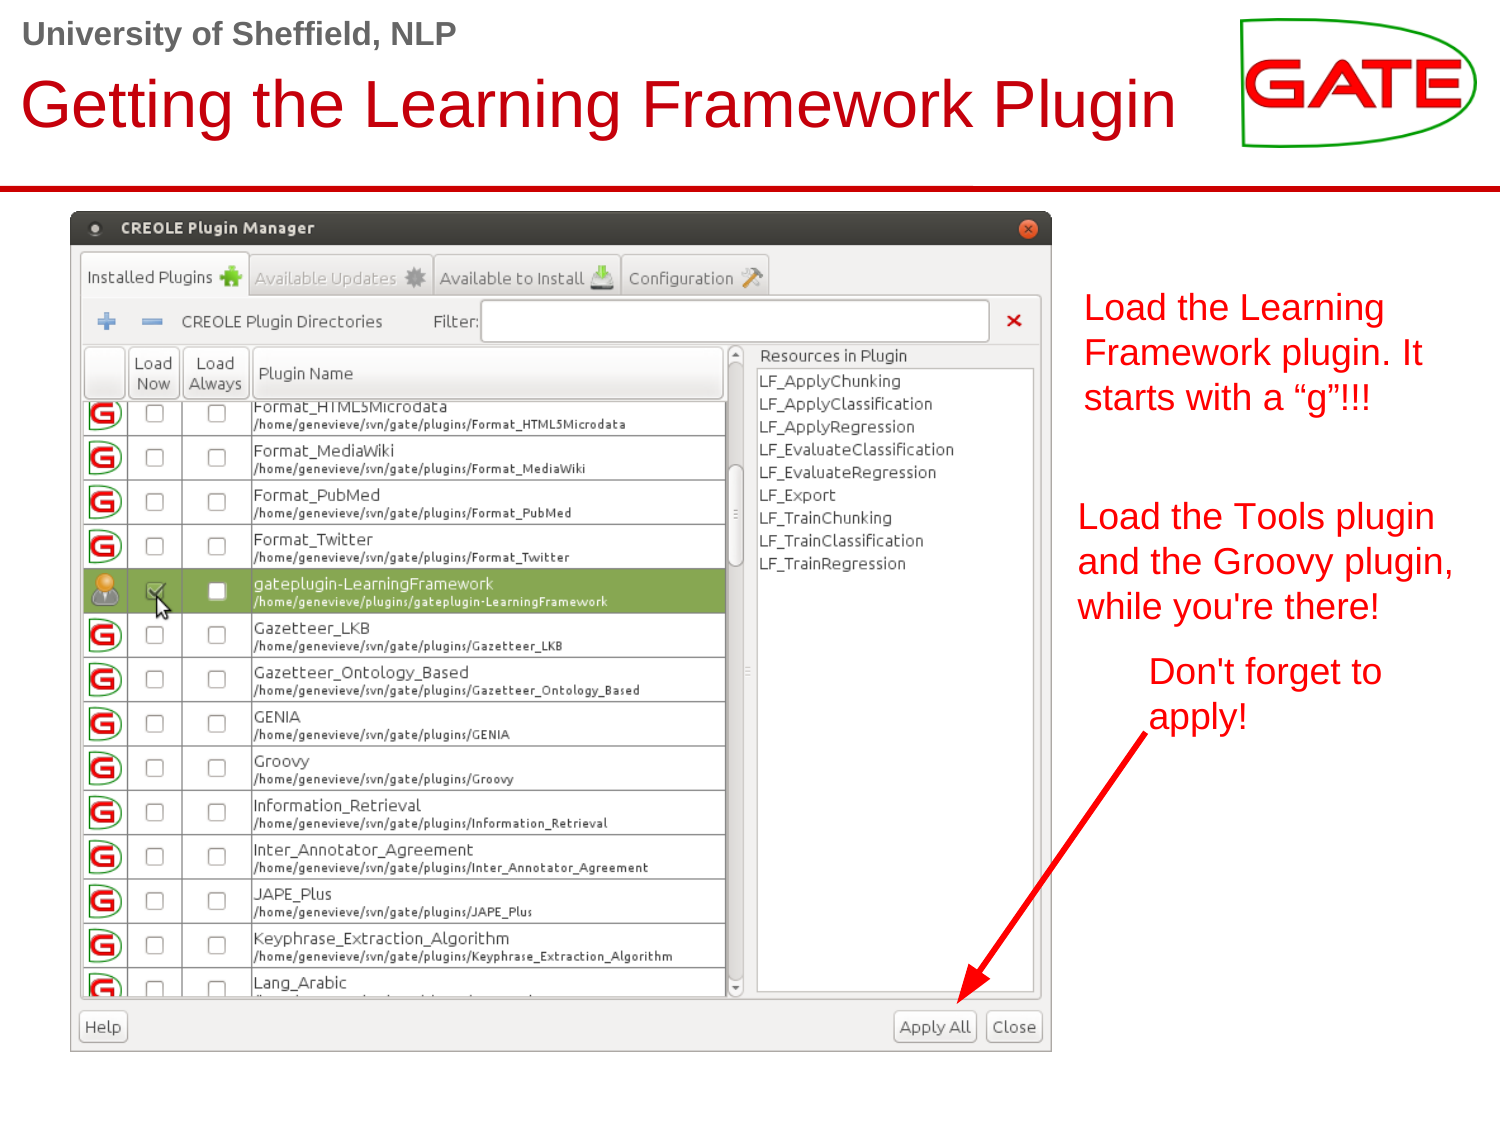

# Getting the Learning Framework Plugin
Load the Learning Framework plugin. It starts with a “g”!!!
Load the Tools plugin and the Groovy plugin, while you're there!
Don't forget to apply!